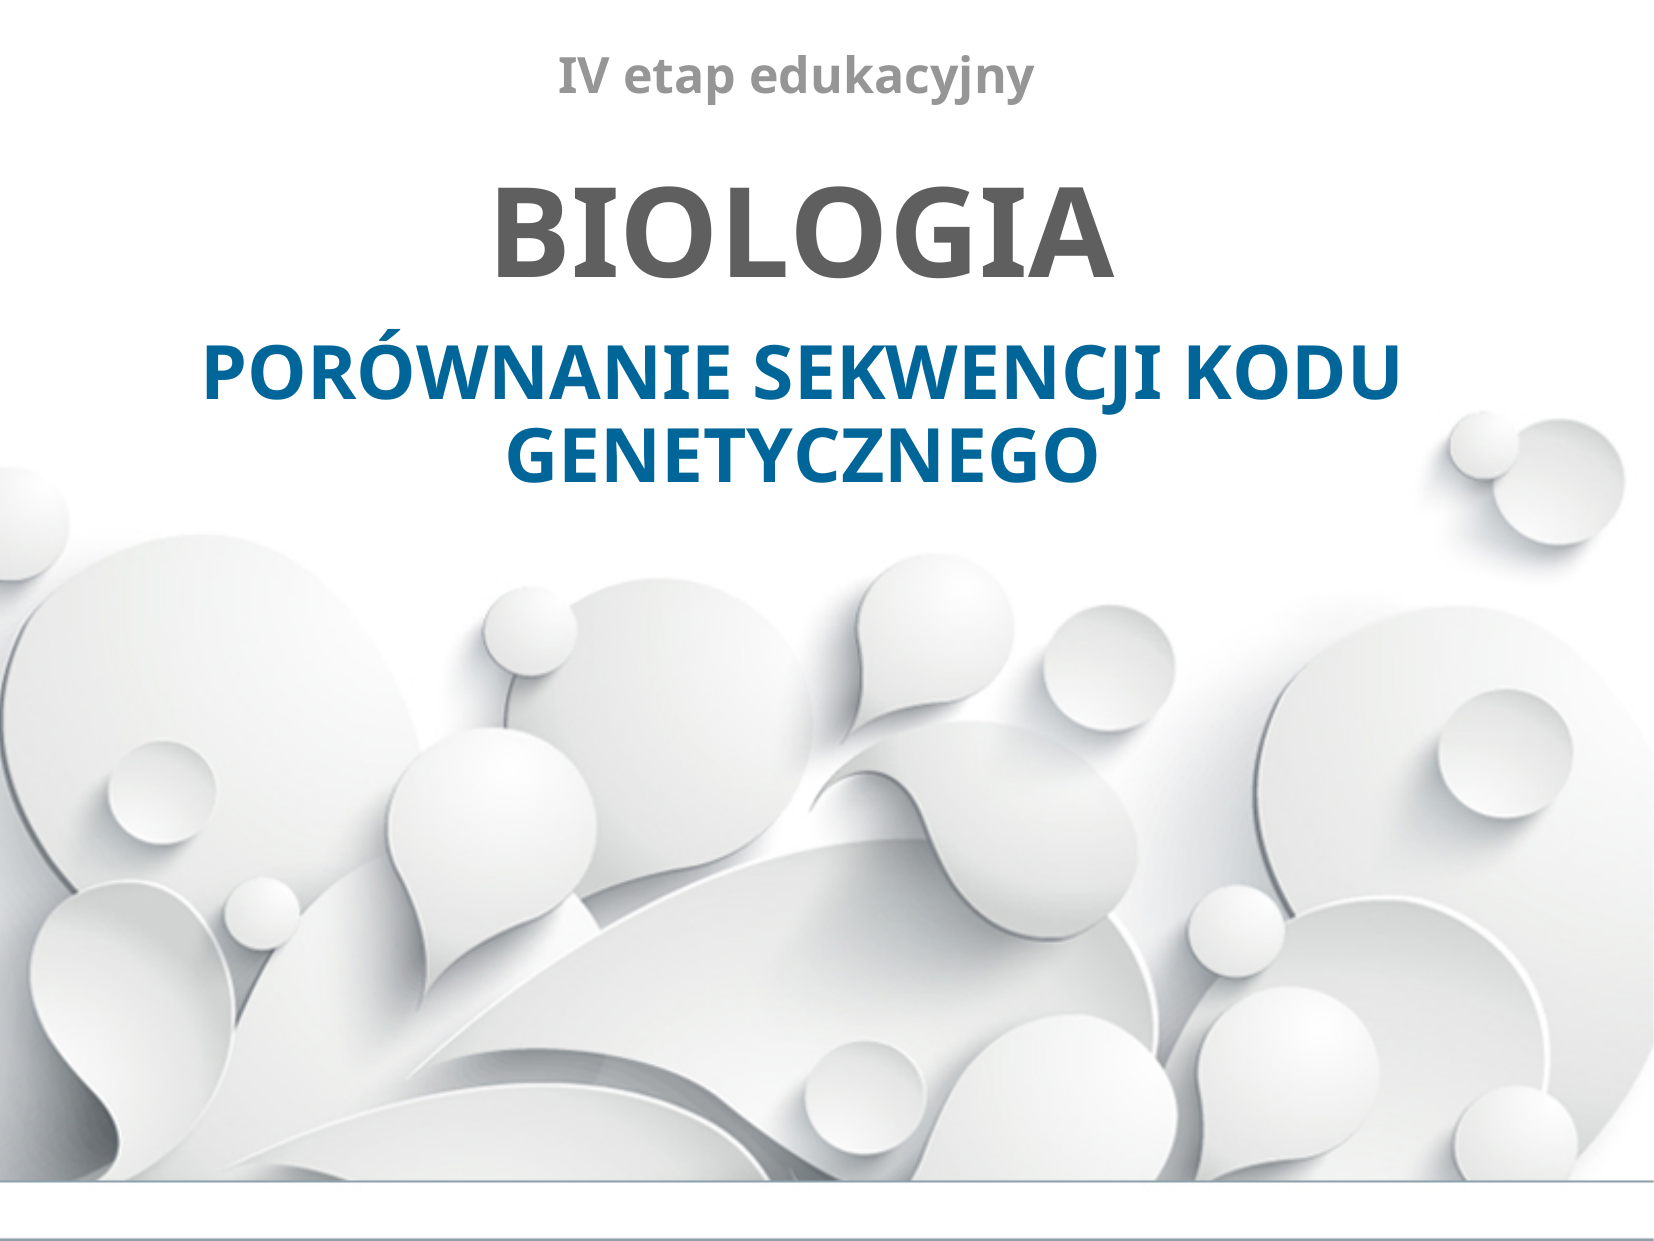

IV etap edukacyjny
BIOLOGIA
PORÓWNANIE SEKWENCJI KODU GENETYCZNEGO